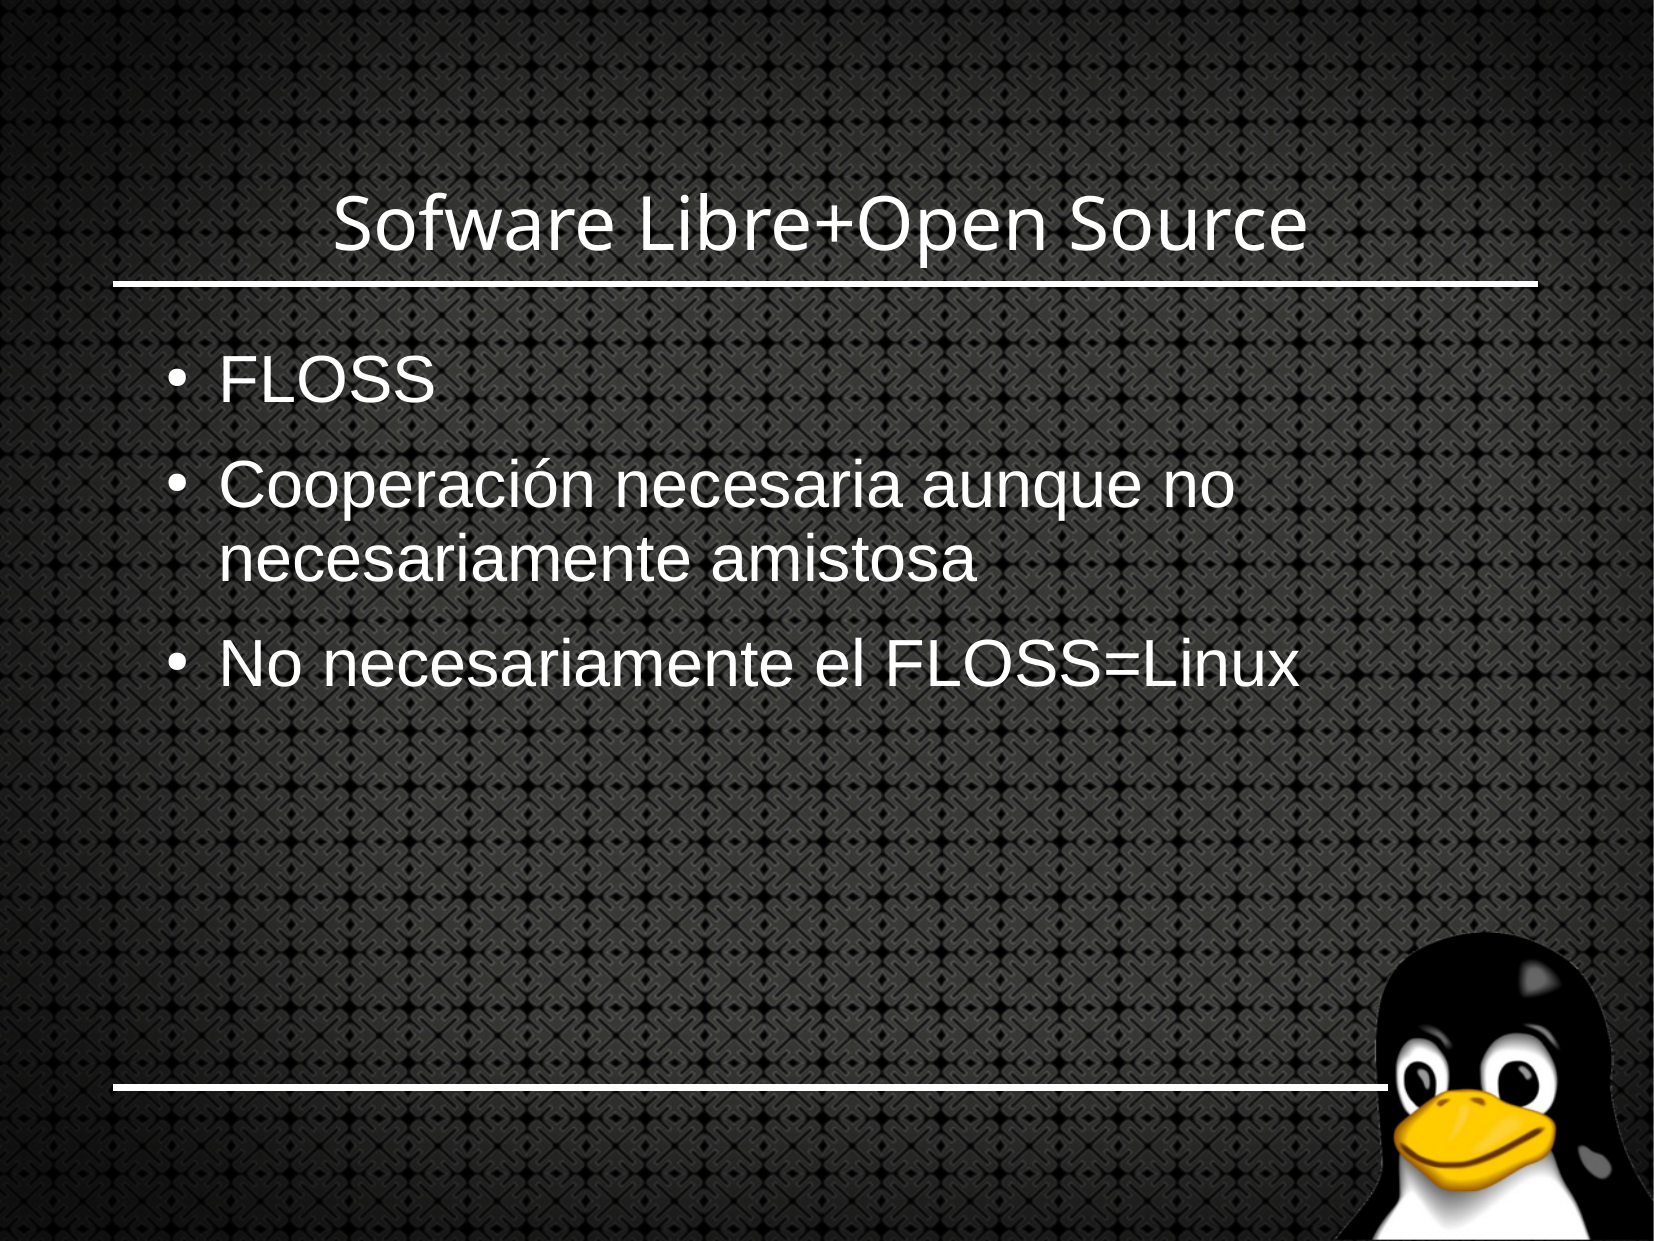

# Sofware Libre+Open Source
FLOSS
Cooperación necesaria aunque no necesariamente amistosa
No necesariamente el FLOSS=Linux